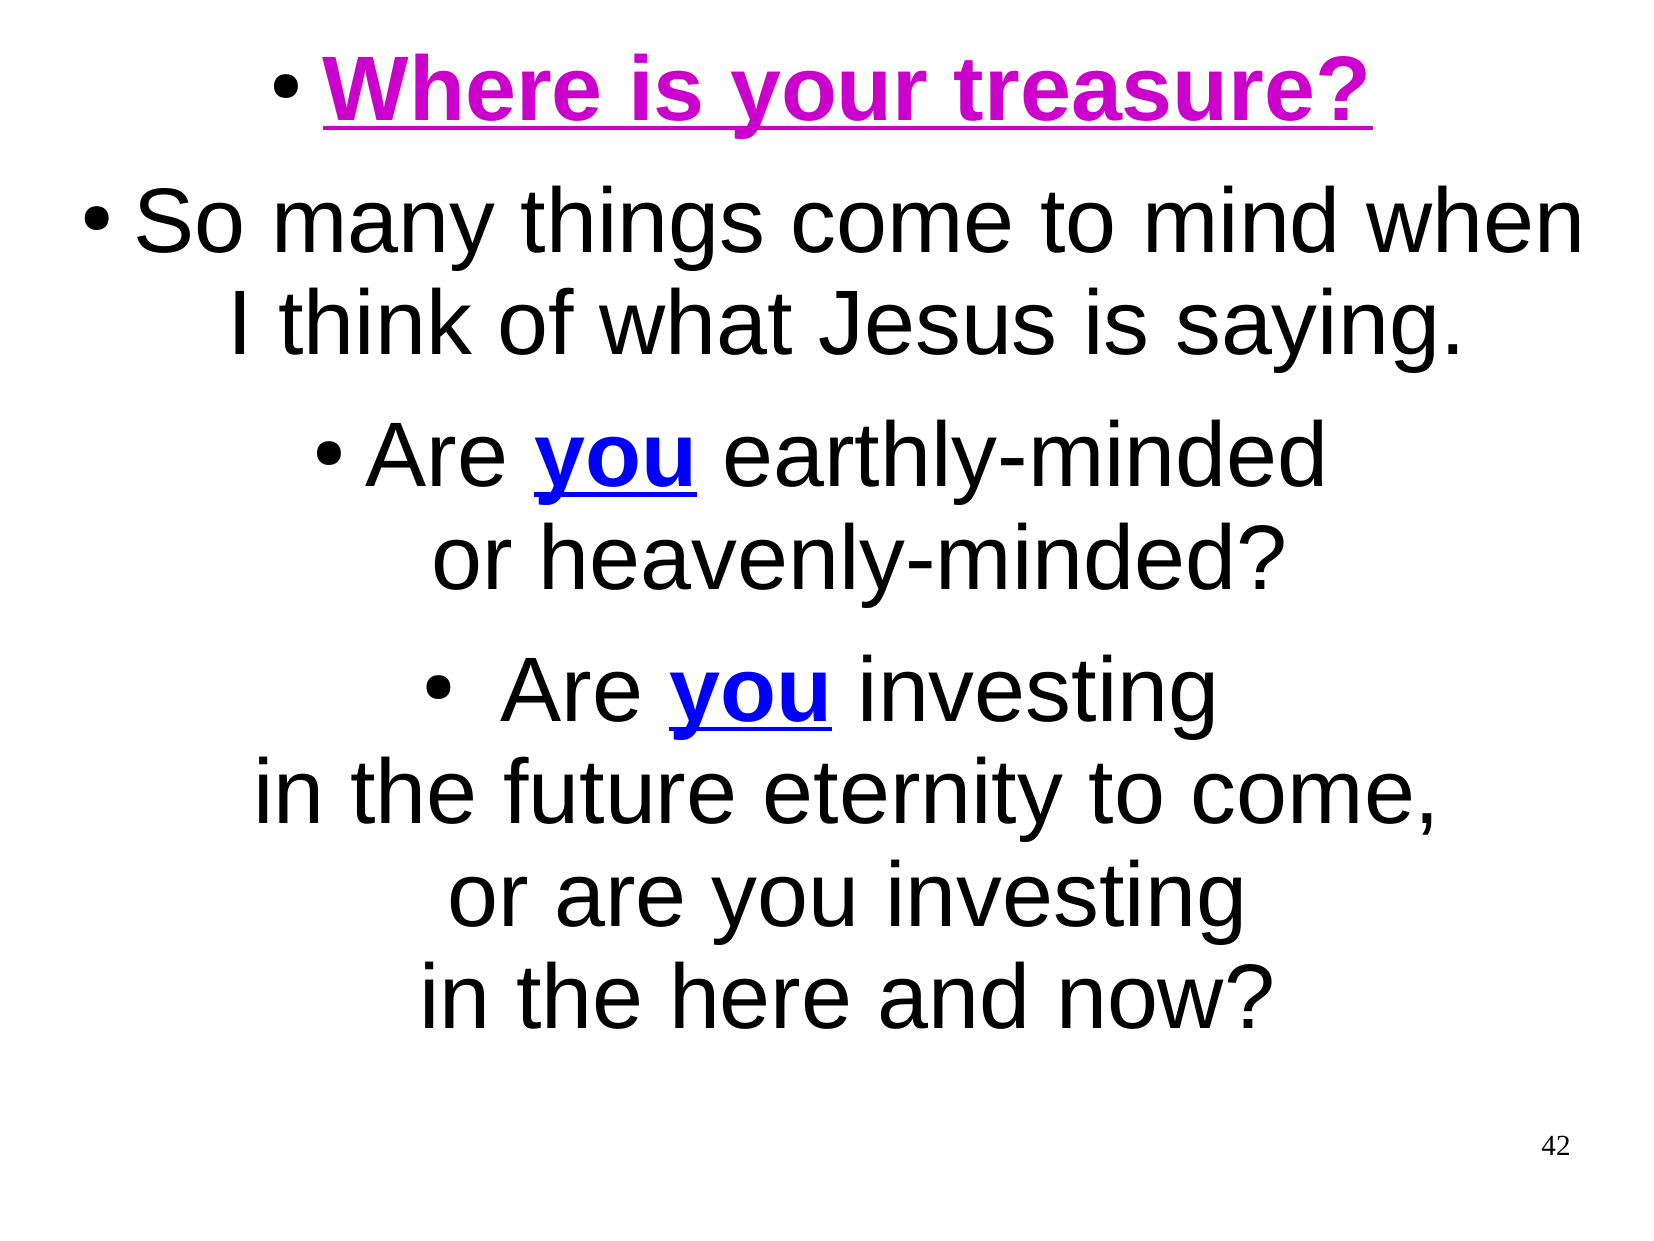

# Where is your treasure?
So many things come to mind when I think of what Jesus is saying.
Are you earthly-minded
or heavenly-minded?
 Are you investing
in the future eternity to come,
or are you investing
in the here and now?
42